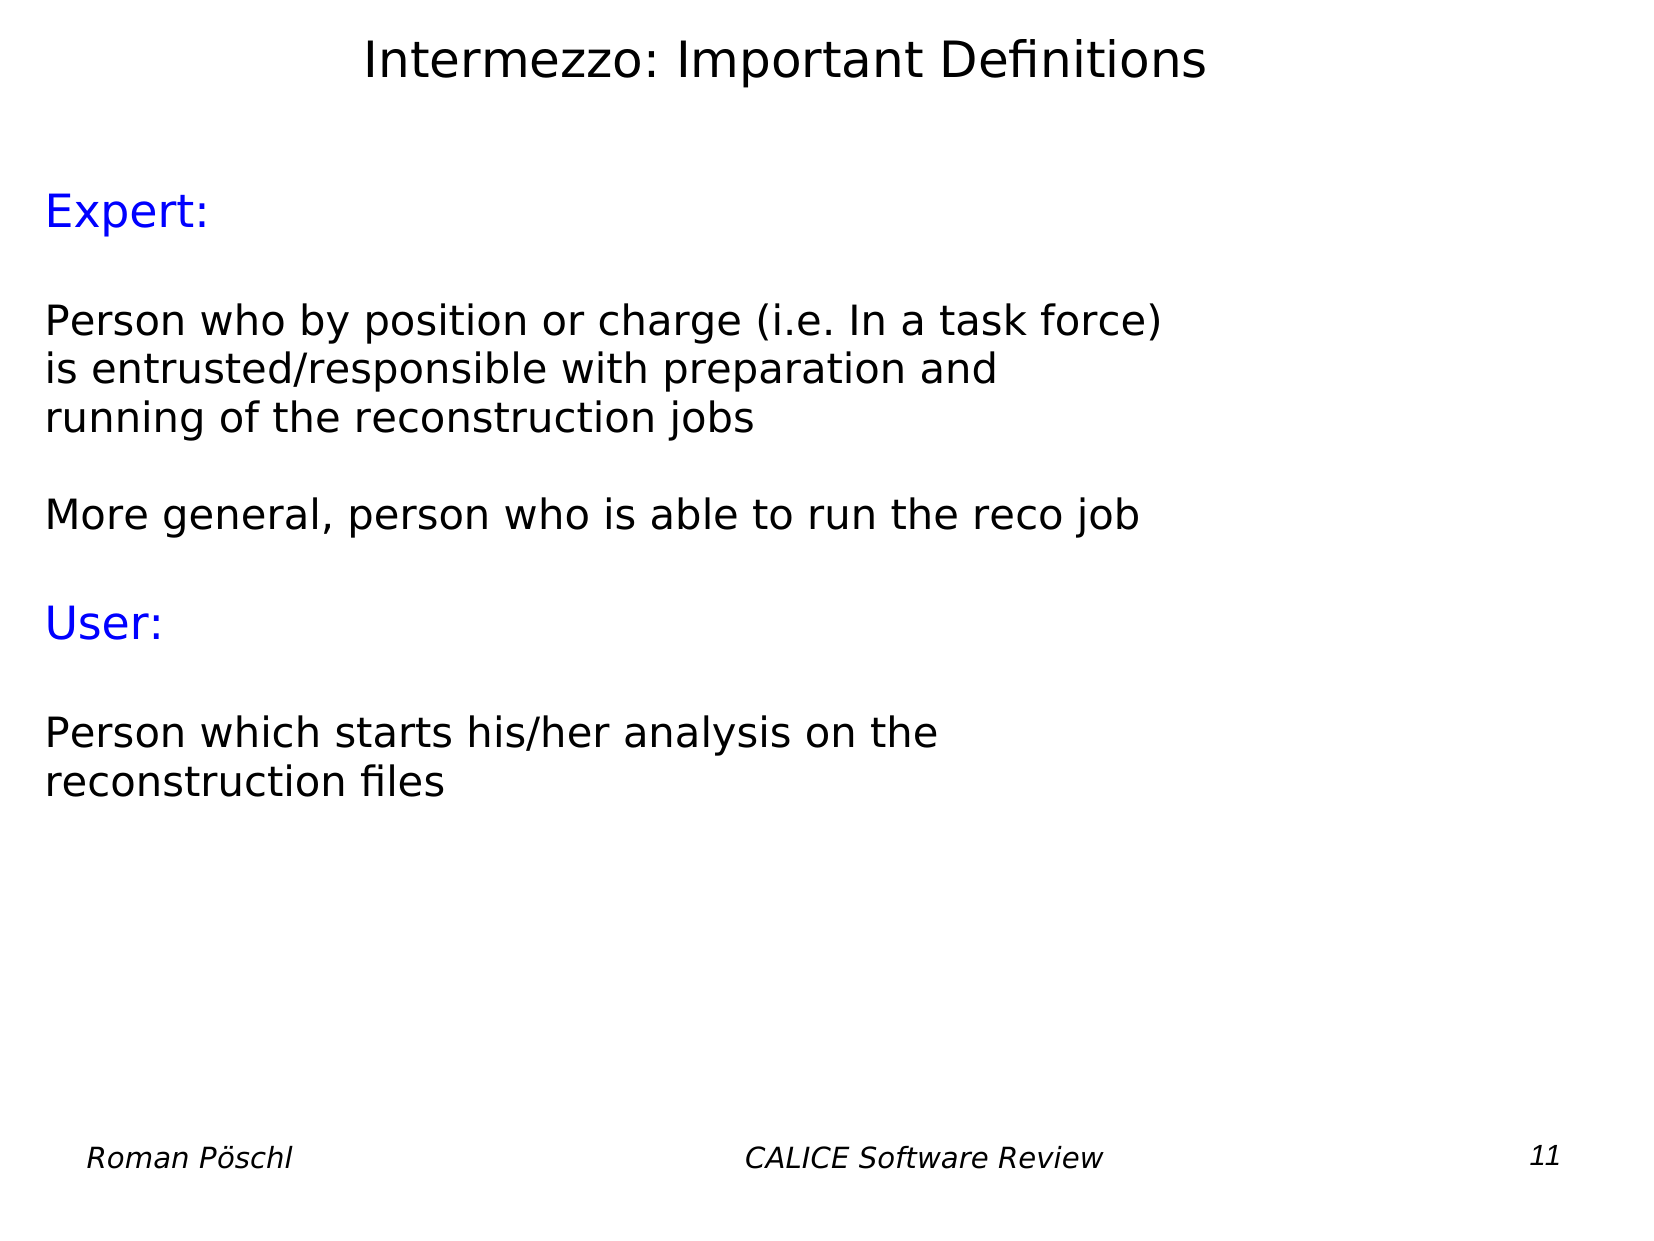

Intermezzo: Important Definitions
Expert:
Person who by position or charge (i.e. In a task force)
is entrusted/responsible with preparation and
running of the reconstruction jobs
More general, person who is able to run the reco job
User:
Person which starts his/her analysis on the
reconstruction files